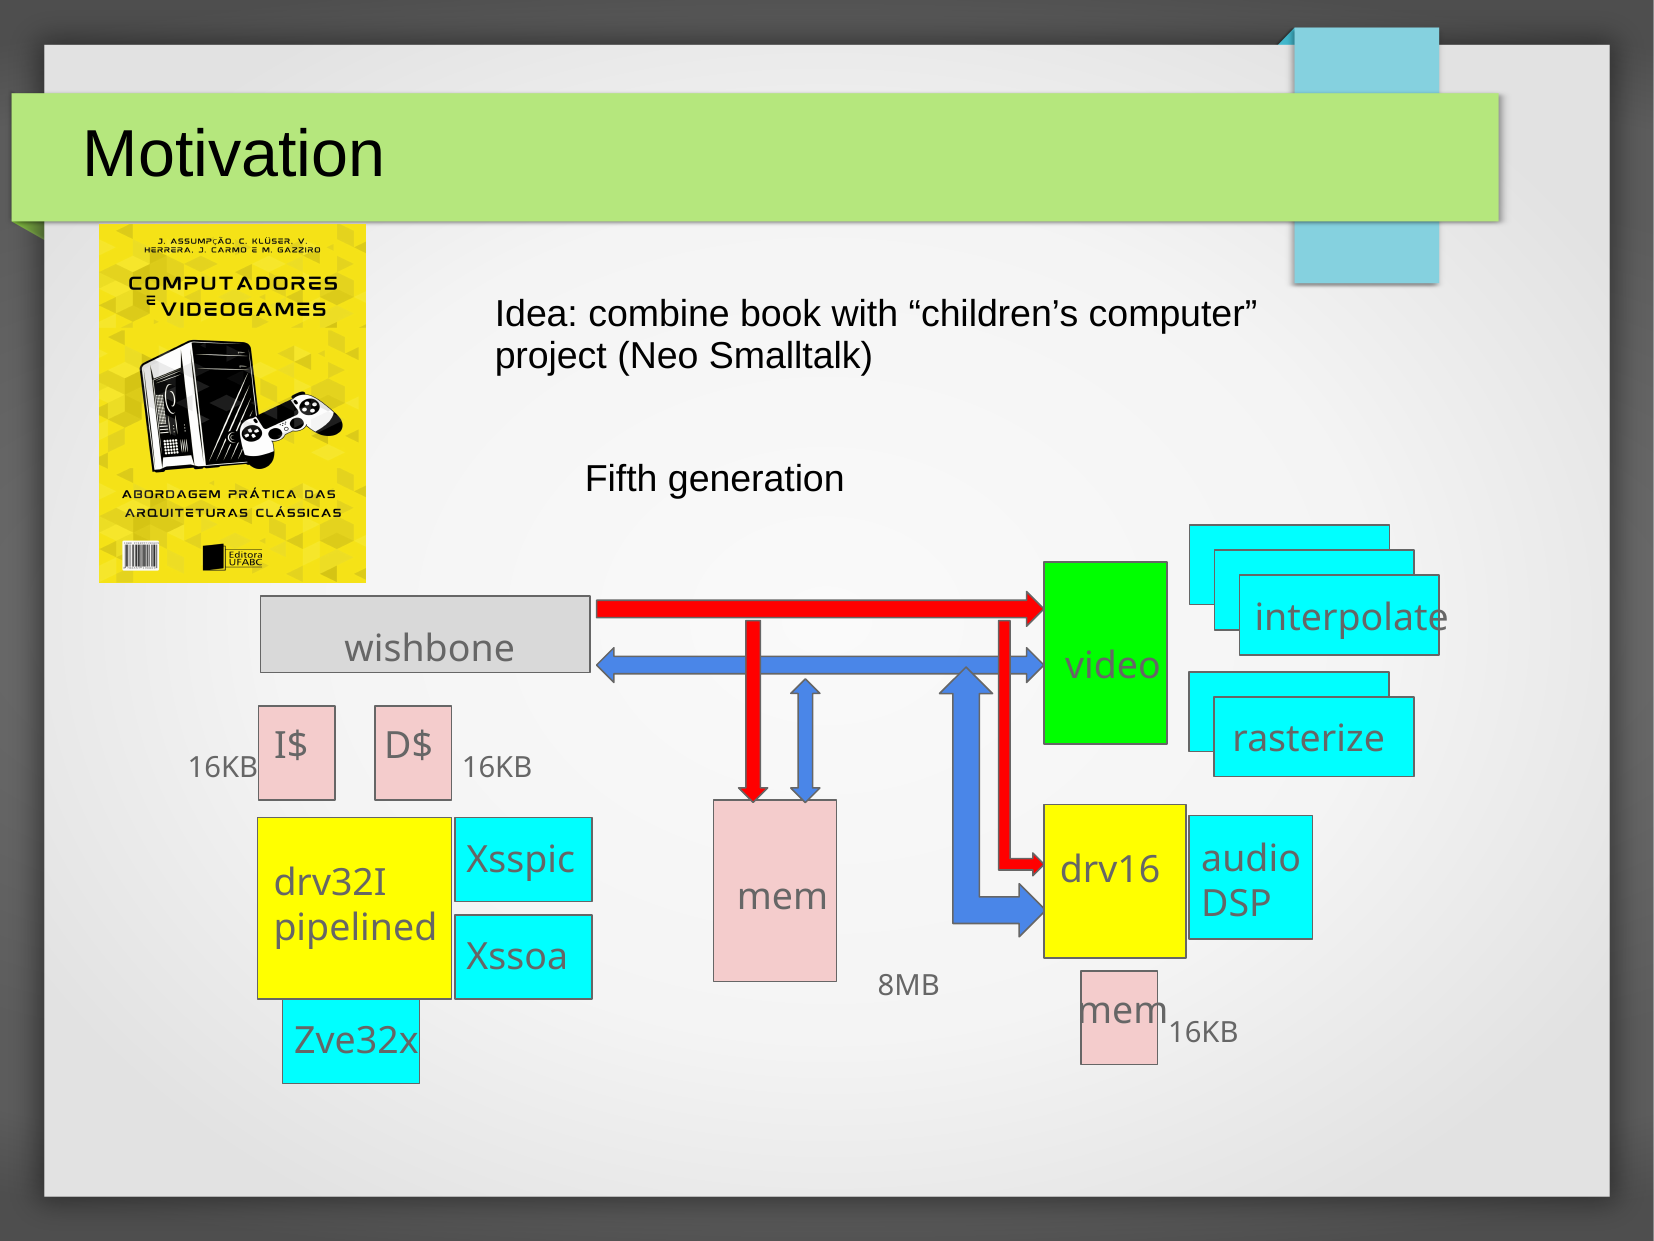

# Motivation
Idea: combine book with “children’s computer” project (Neo Smalltalk)
Fifth generation
interpolate
wishbone
video
rasterize
I$
D$
16KB
16KB
audio
DSP
Xsspic
drv16
drv32I
pipelined
mem
Xssoa
8MB
mem
16KB
Zve32x